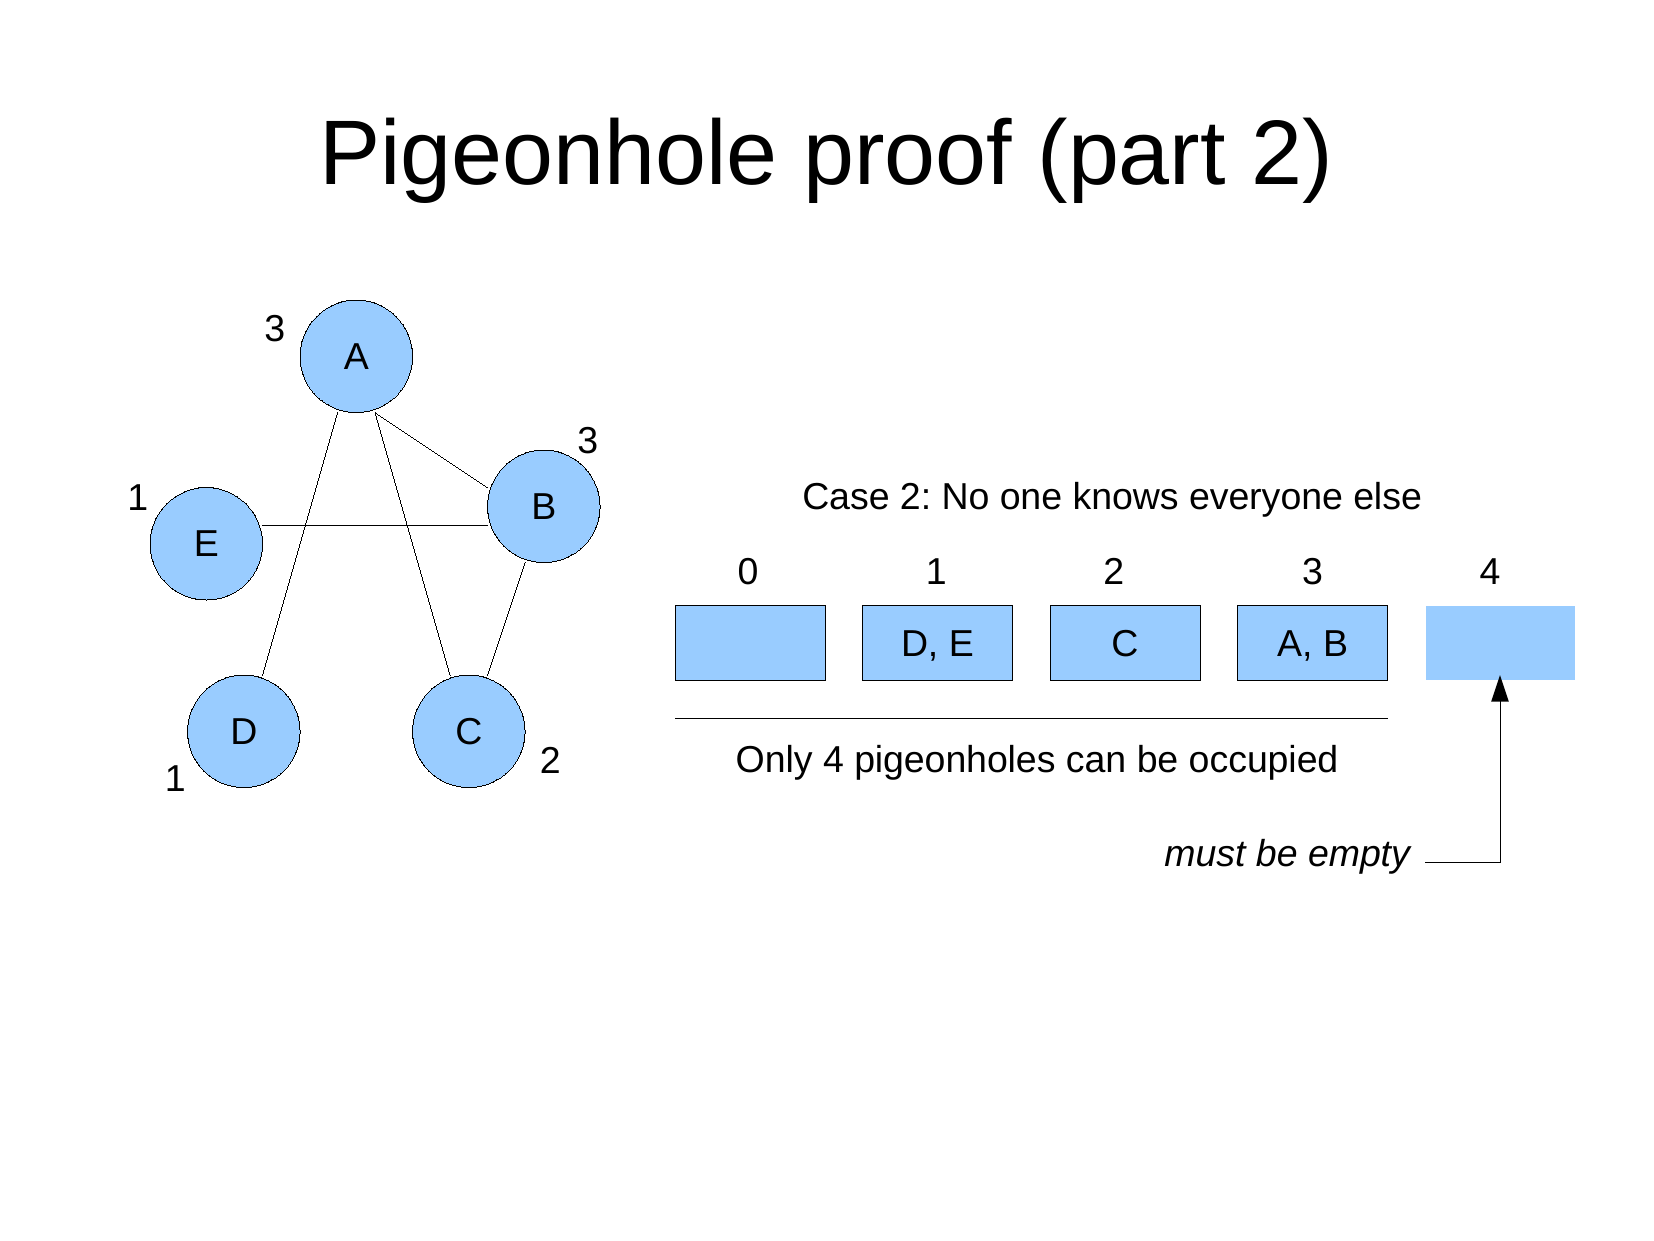

# Pigeonhole proof (part 2)
3
A
3
B
Case 2: No one knows everyone else
1
E
 0 1 2 3 4
D, E
C
A, B
D
C
Only 4 pigeonholes can be occupied
2
1
must be empty